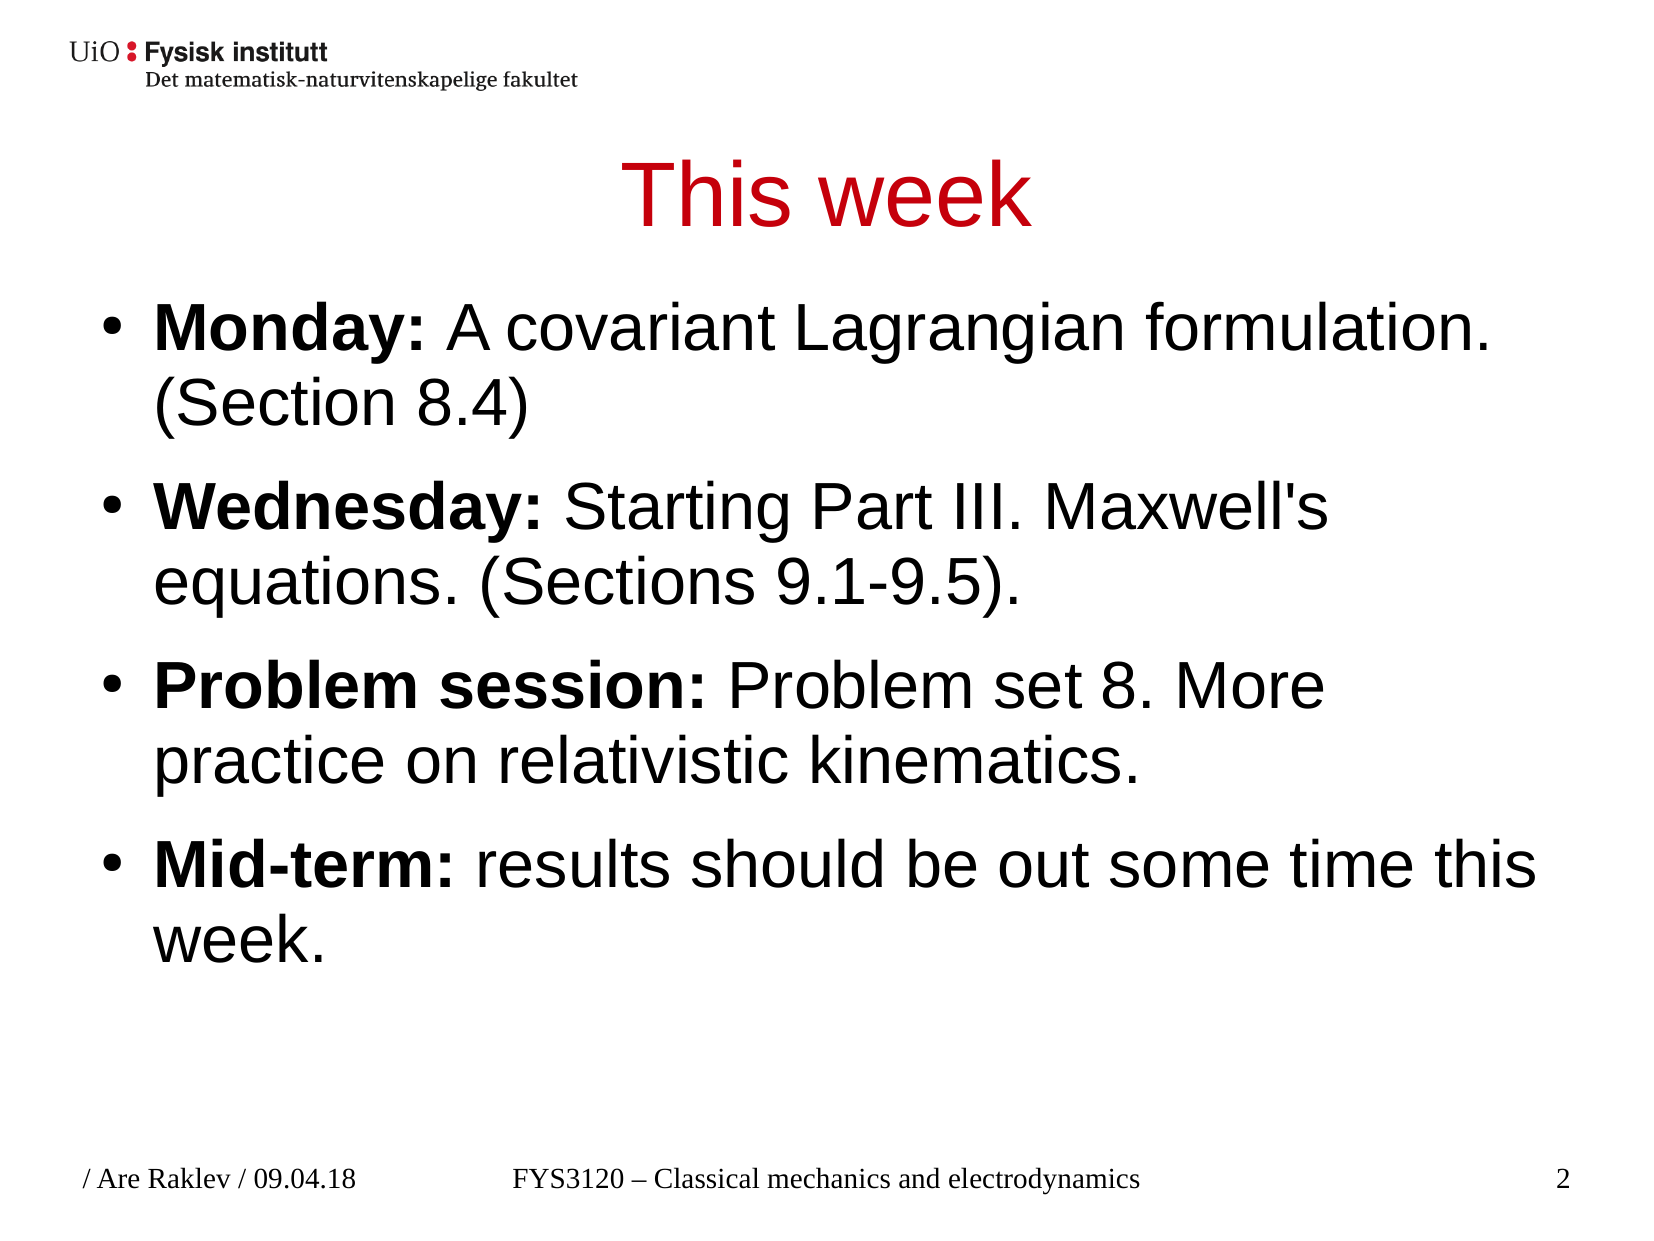

# This week
Monday: A covariant Lagrangian formulation. (Section 8.4)
Wednesday: Starting Part III. Maxwell's equations. (Sections 9.1-9.5).
Problem session: Problem set 8. More practice on relativistic kinematics.
Mid-term: results should be out some time this week.
/ Are Raklev / 09.04.18
FYS3120 – Classical mechanics and electrodynamics
2